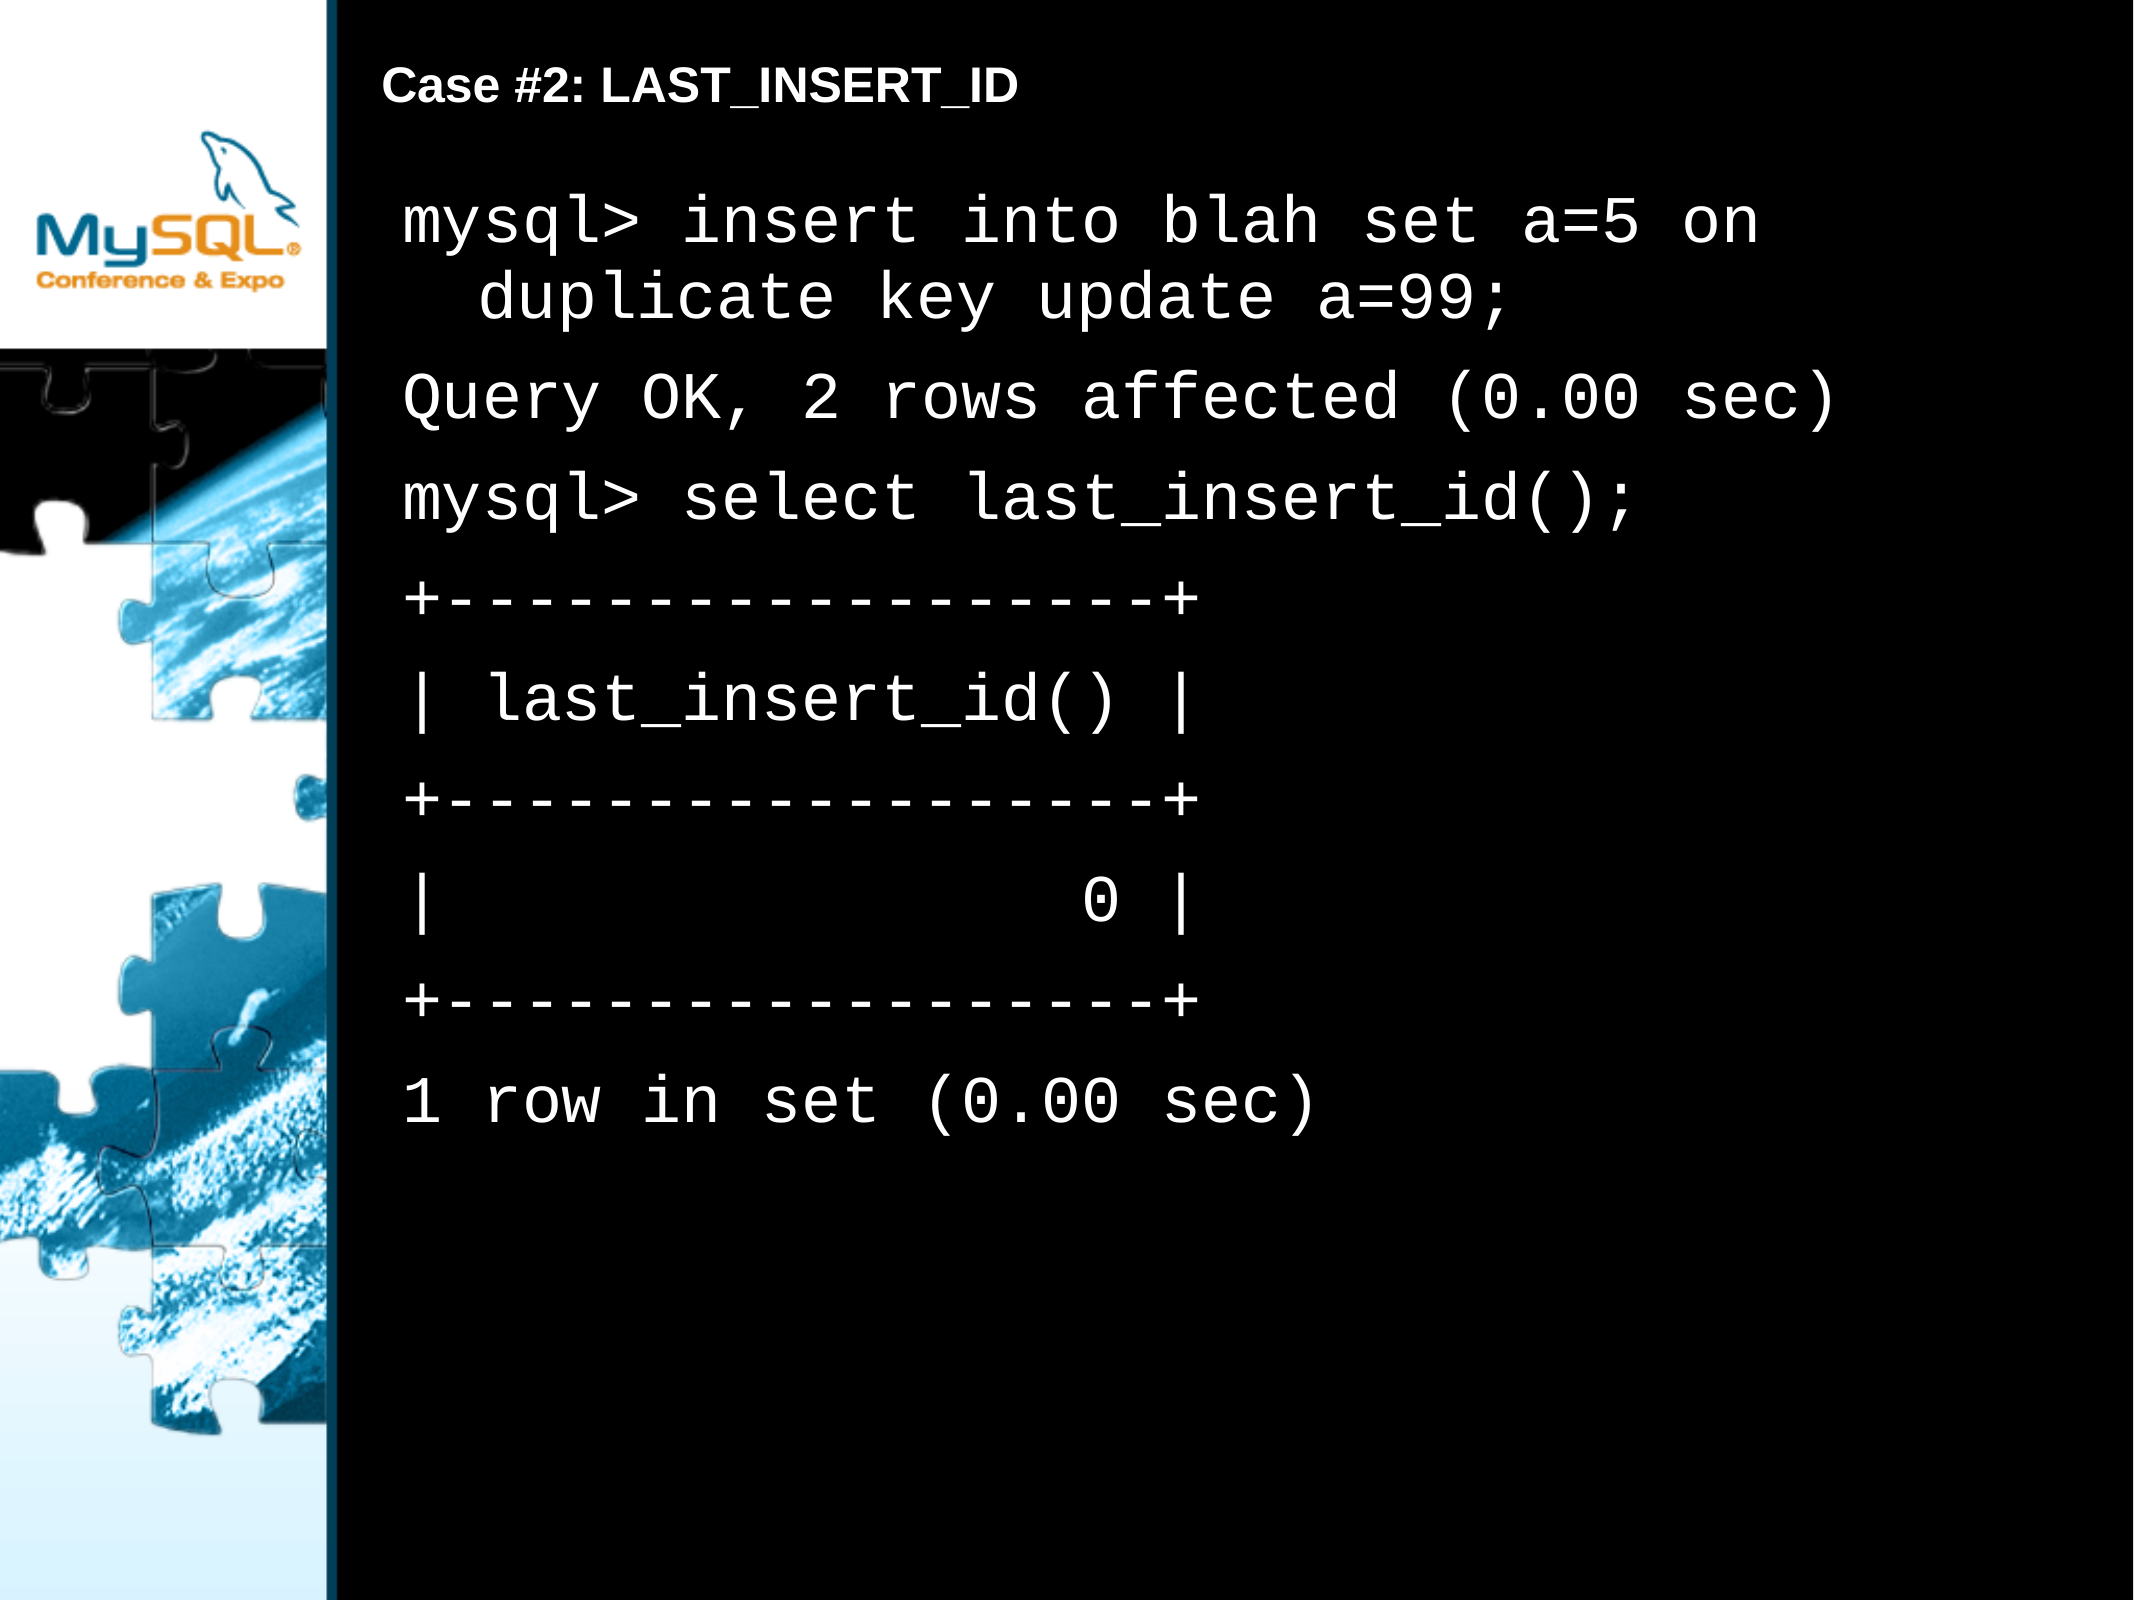

# Case #2: LAST_INSERT_ID
mysql> insert into blah set a=5 on duplicate key update a=99;
Query OK, 2 rows affected (0.00 sec)
mysql> select last_insert_id();
+------------------+
| last_insert_id() |
+------------------+
| 0 |
+------------------+
1 row in set (0.00 sec)